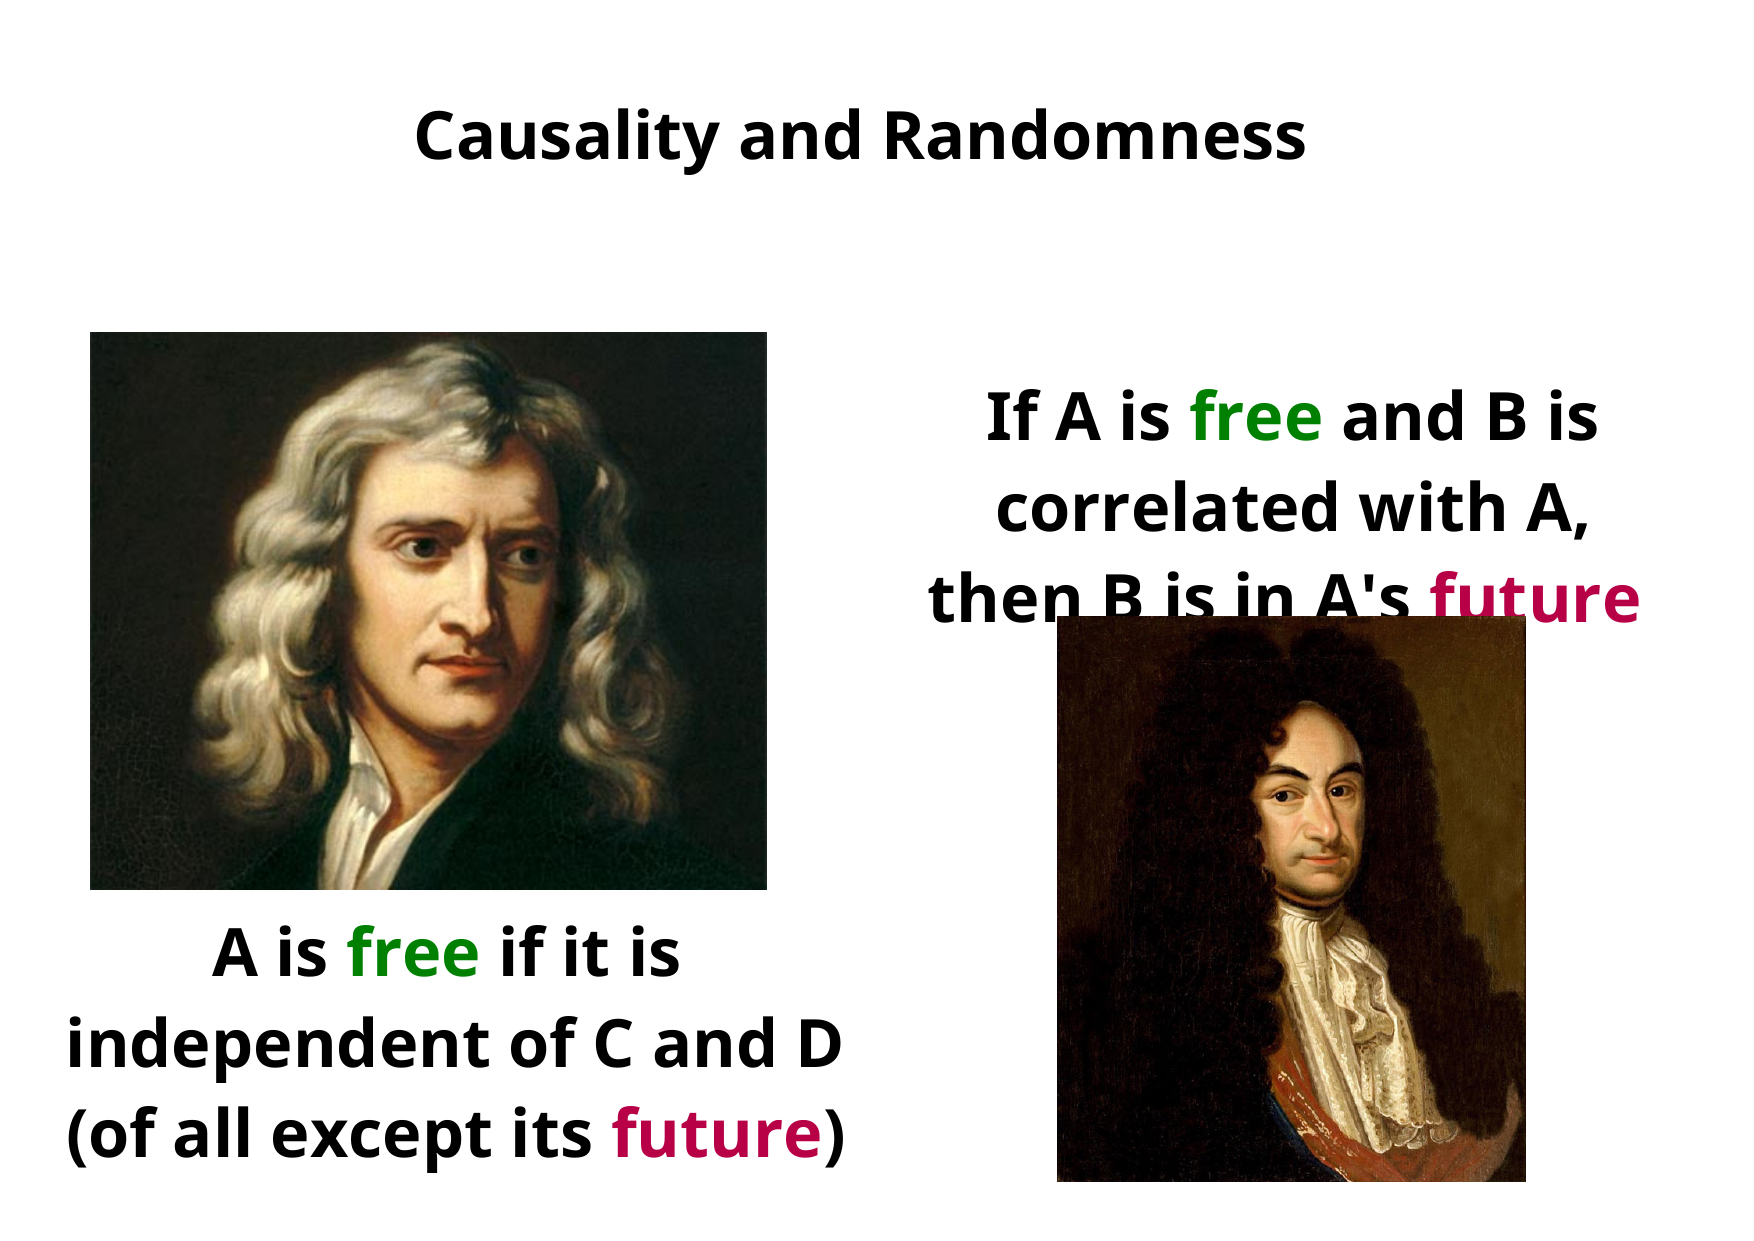

Causality and Randomness
If A is free and B is
correlated with A,
then B is in A's future
A is free if it is
independent of C and D
(of all except its future)